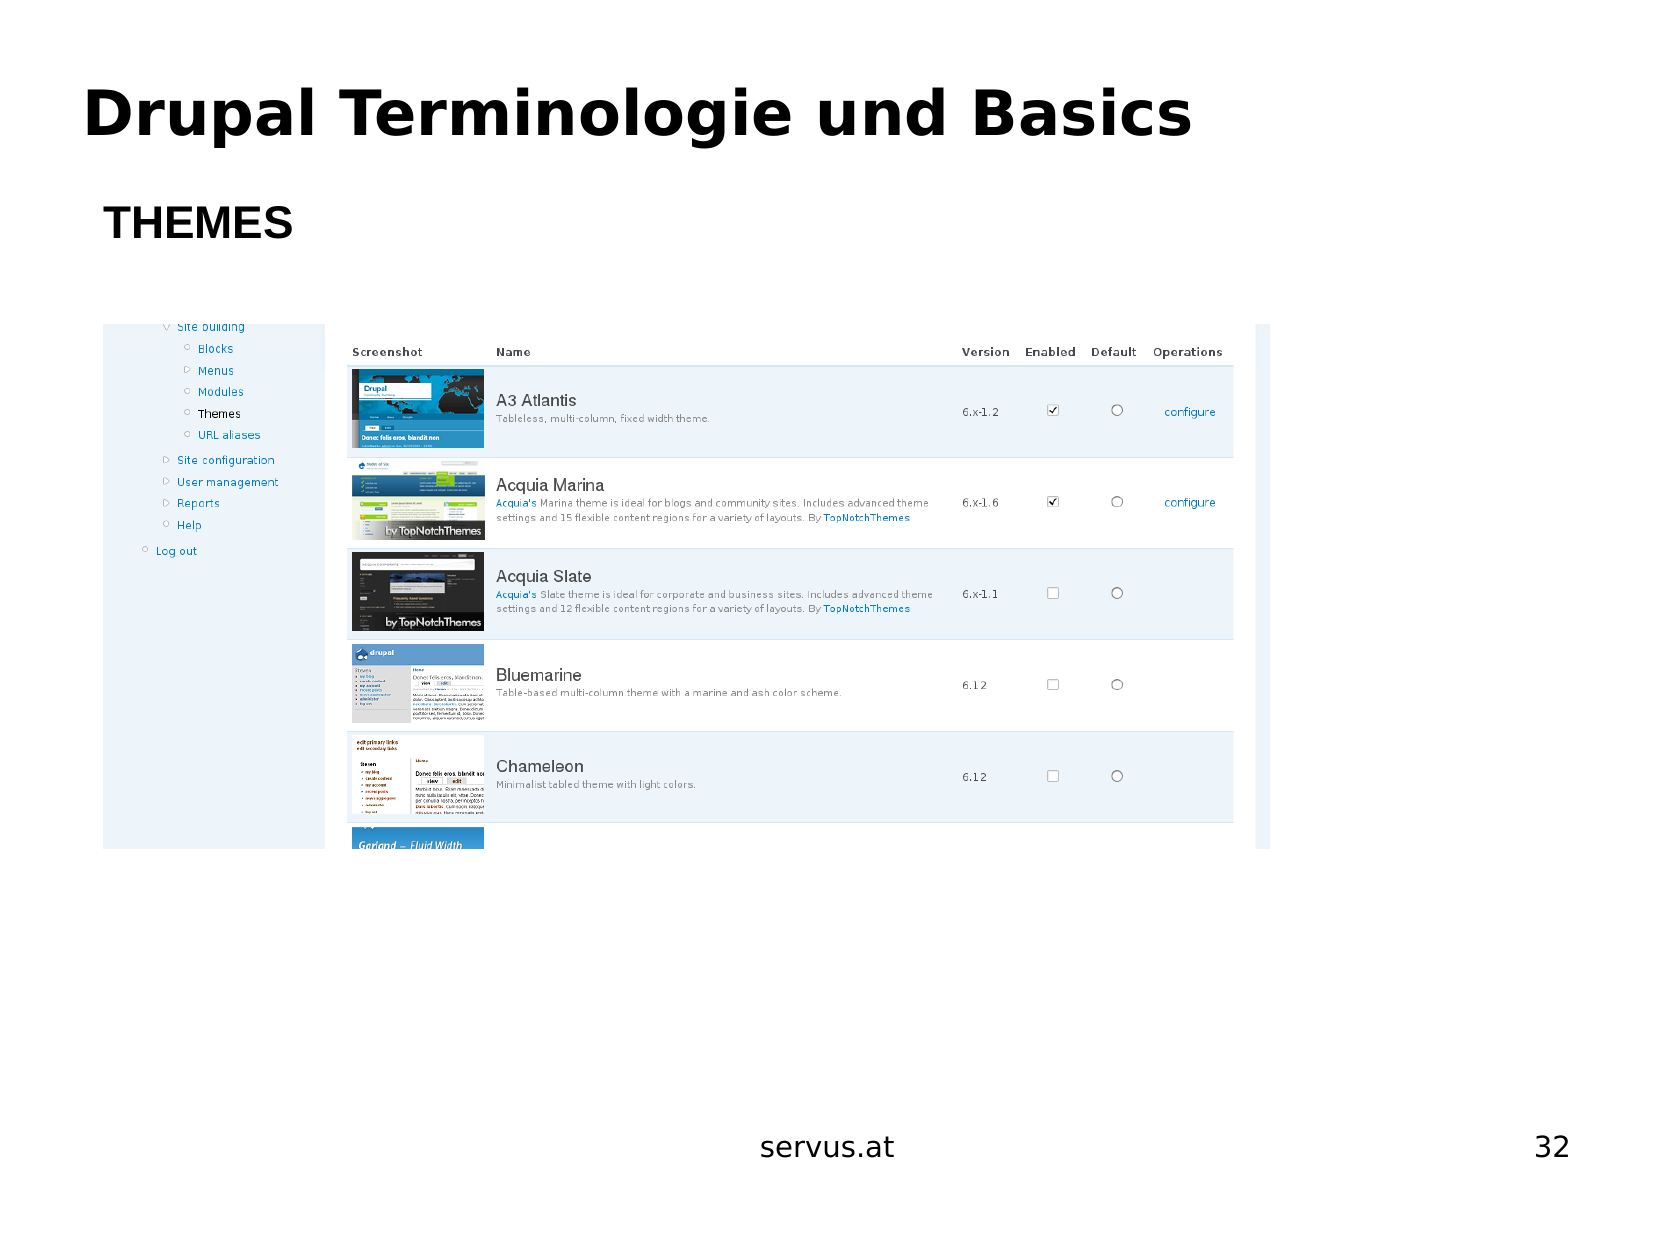

# Drupal Terminologie und Basics
THEMES
servus.at
32